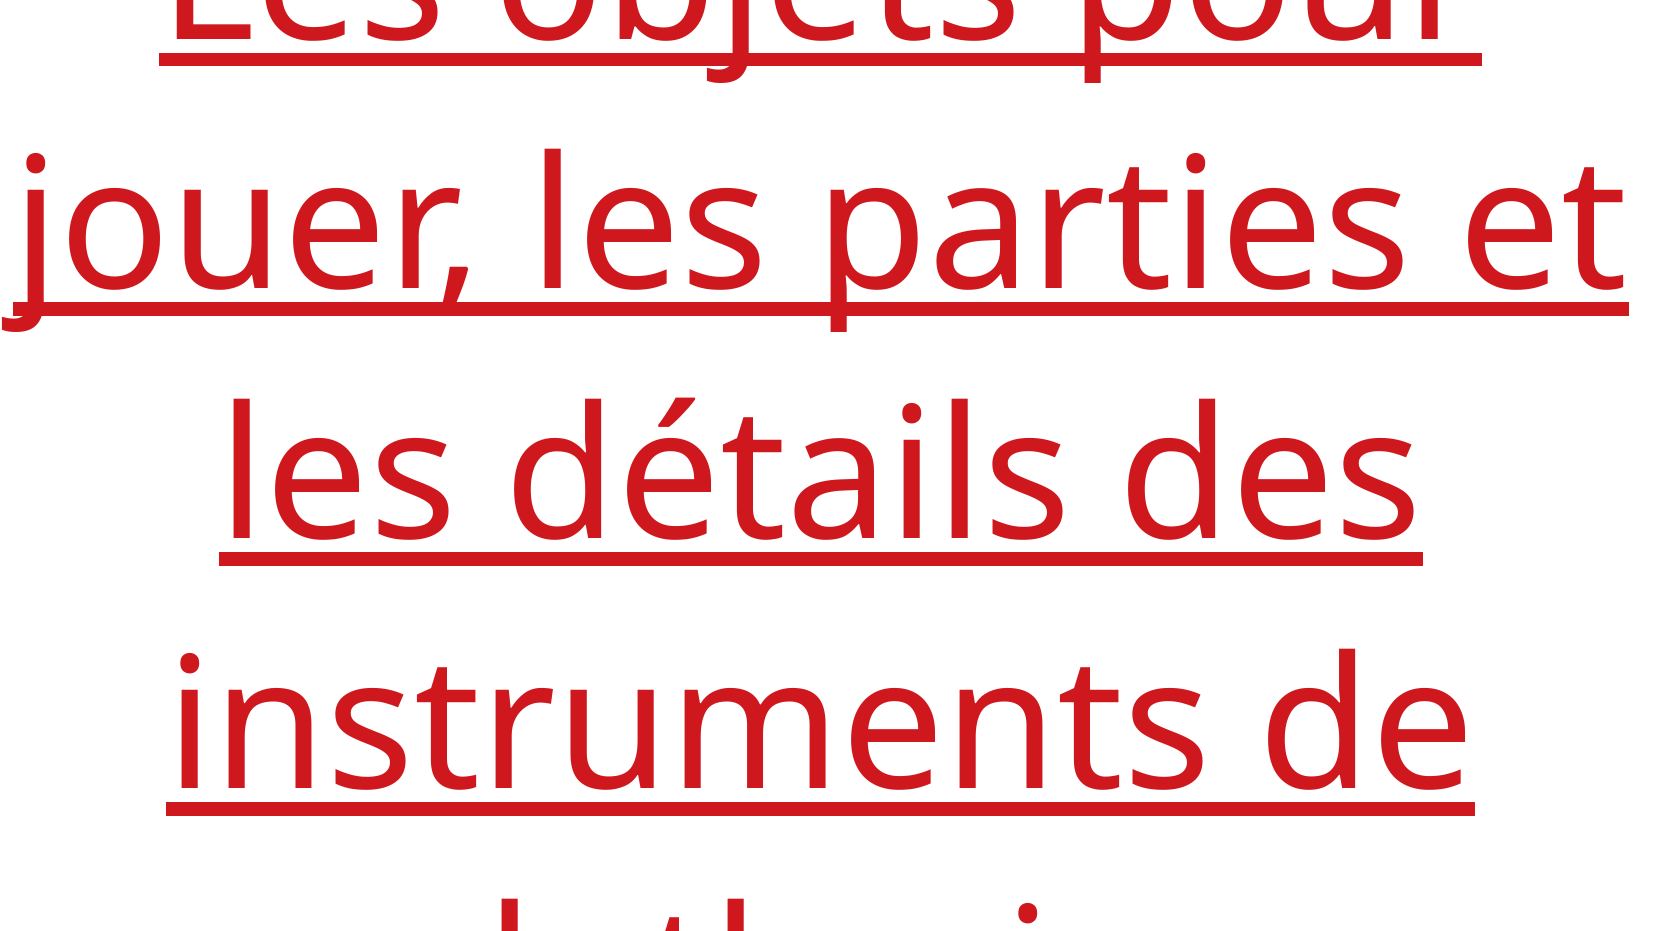

# Les objets pour jouer, les parties et les détails des instruments de lutherie